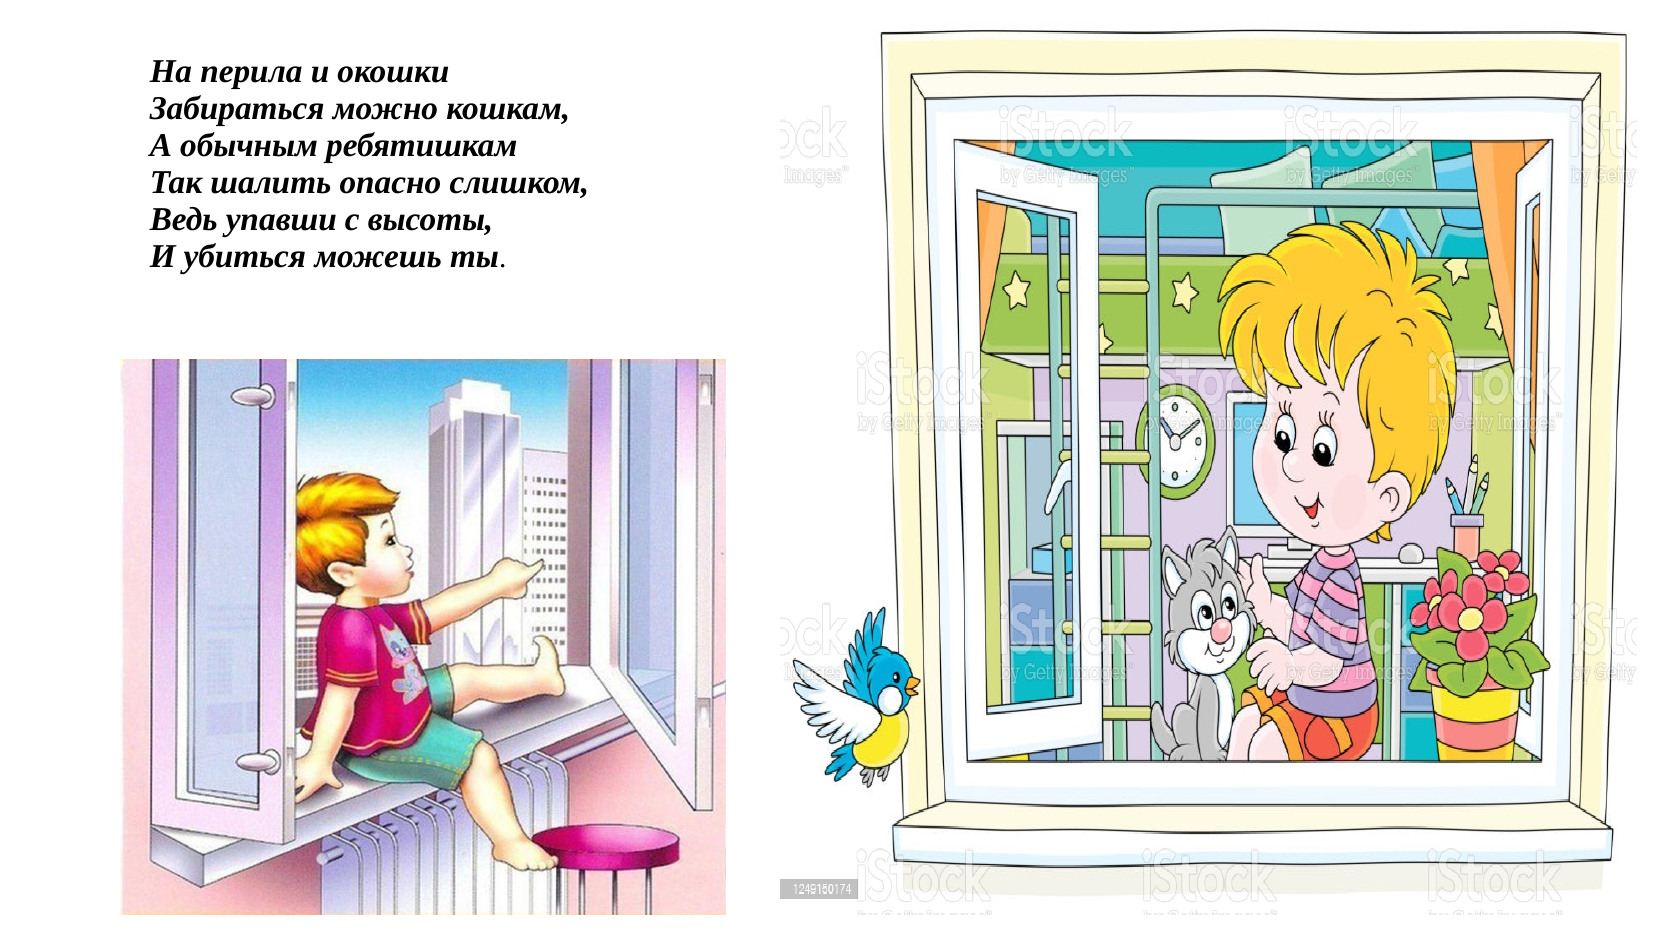

#
На перила и окошки
Забираться можно кошкам,
А обычным ребятишкам
Так шалить опасно слишком,
Ведь упавши с высоты,
И убиться можешь ты.